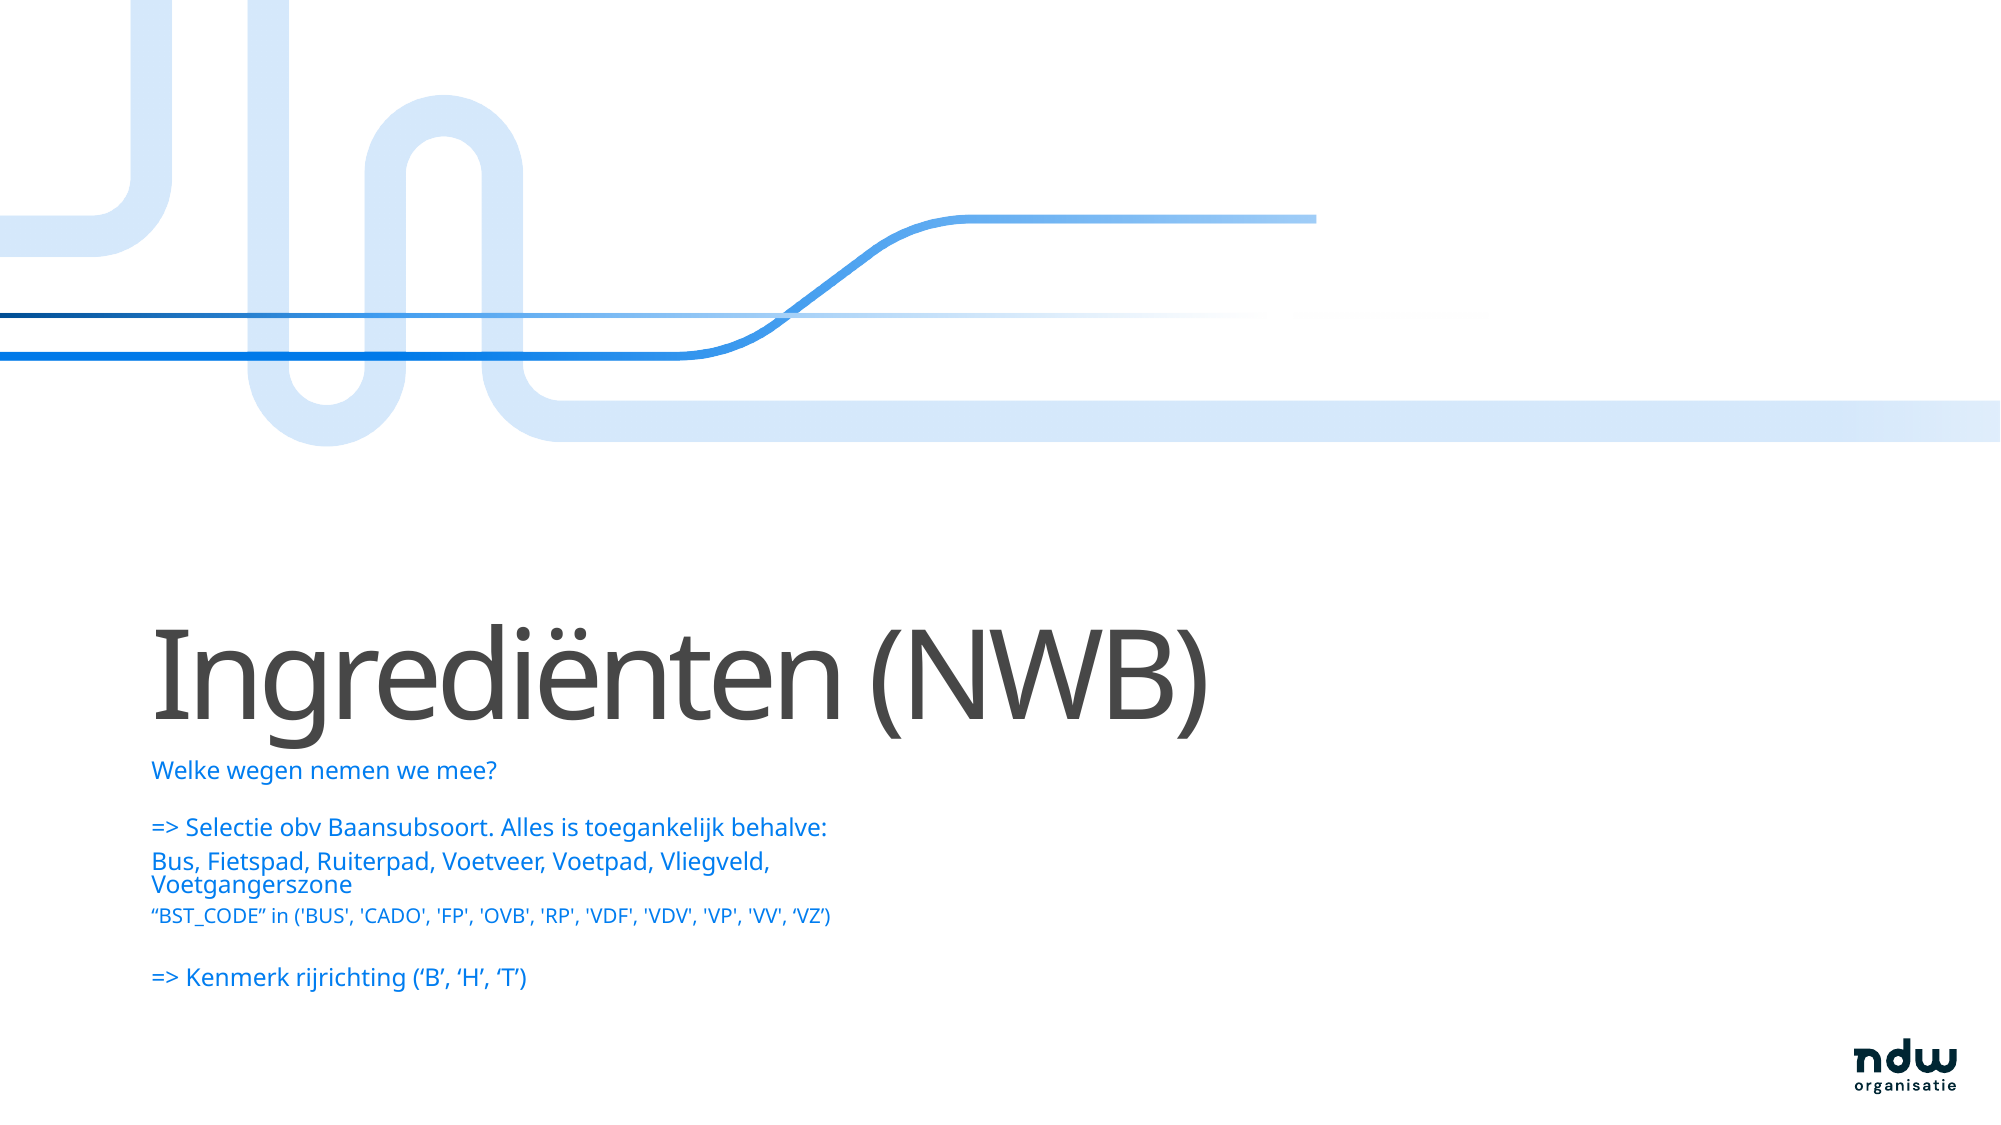

# Ingrediënten (NWB)
Welke wegen nemen we mee?
=> Selectie obv Baansubsoort. Alles is toegankelijk behalve:
Bus, Fietspad, Ruiterpad, Voetveer, Voetpad, Vliegveld, Voetgangerszone
“BST_CODE” in ('BUS', 'CADO', 'FP', 'OVB', 'RP', 'VDF', 'VDV', 'VP', 'VV', ‘VZ’)
=> Kenmerk rijrichting (‘B’, ‘H’, ‘T’)